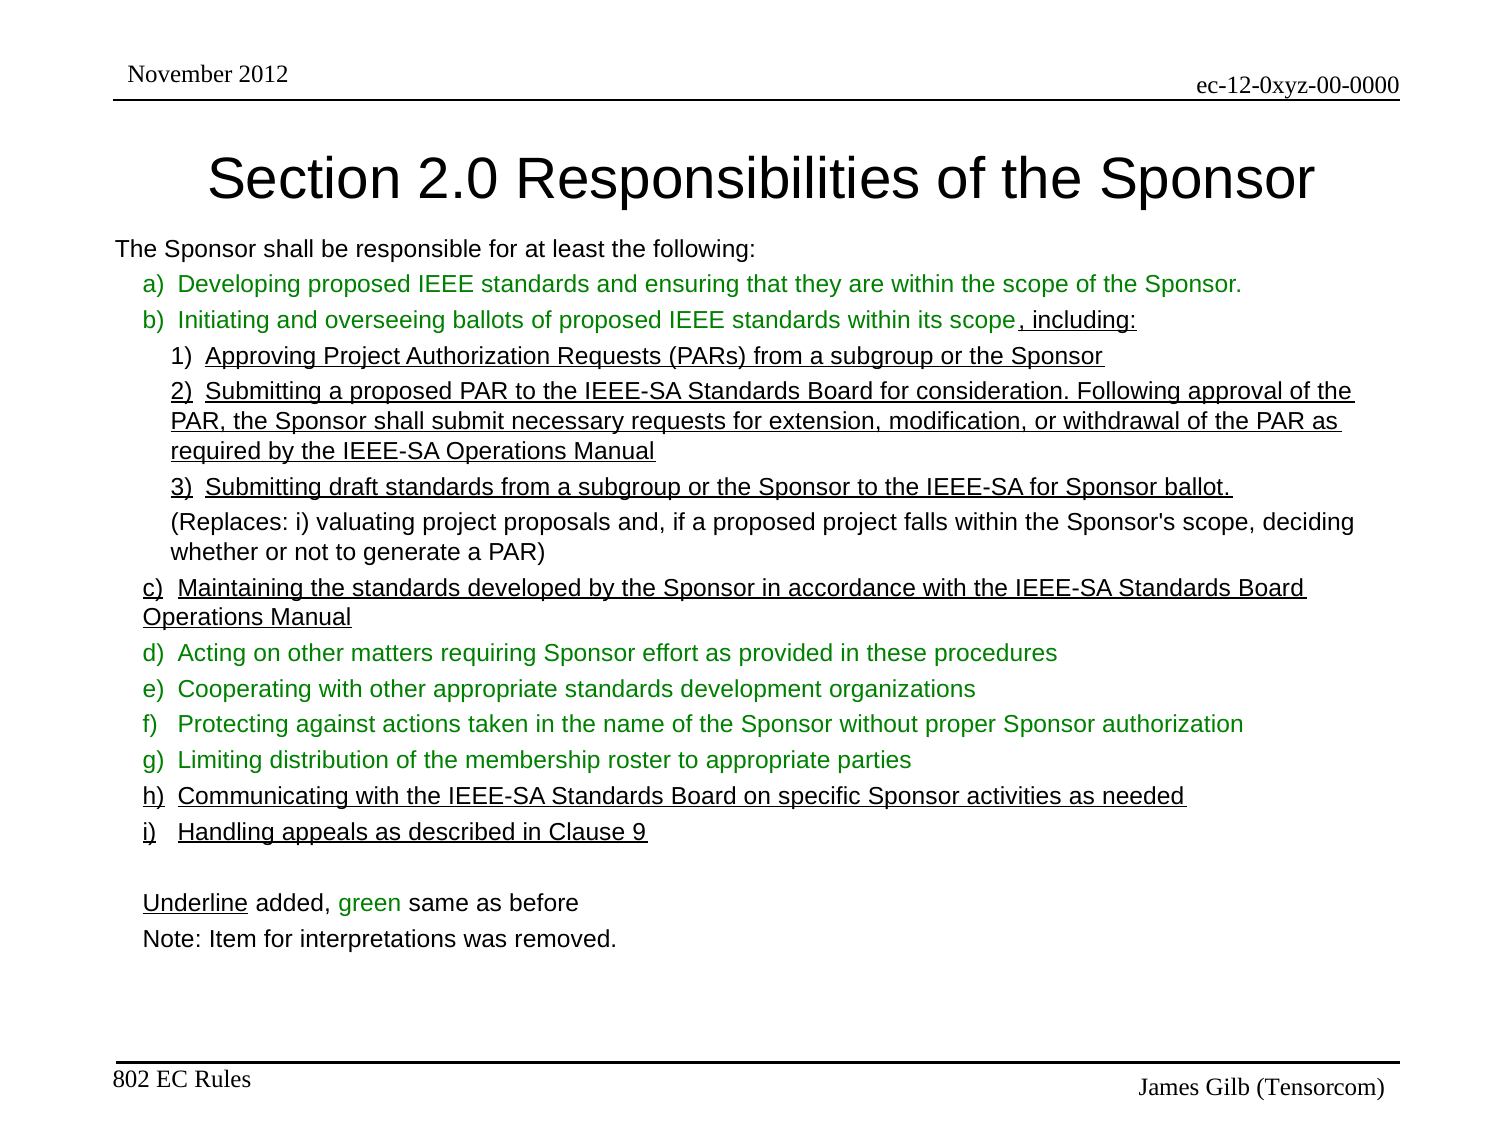

# Section 2.0 Responsibilities of the Sponsor
The Sponsor shall be responsible for at least the following:
a)	Developing proposed IEEE standards and ensuring that they are within the scope of the Sponsor.
b)	Initiating and overseeing ballots of proposed IEEE standards within its scope, including:
1)	Approving Project Authorization Requests (PARs) from a subgroup or the Sponsor
2)	Submitting a proposed PAR to the IEEE-SA Standards Board for consideration. Following approval of the PAR, the Sponsor shall submit necessary requests for extension, modification, or withdrawal of the PAR as required by the IEEE-SA Operations Manual
3)	Submitting draft standards from a subgroup or the Sponsor to the IEEE-SA for Sponsor ballot.
(Replaces: i) valuating project proposals and, if a proposed project falls within the Sponsor's scope, deciding whether or not to generate a PAR)
c)	Maintaining the standards developed by the Sponsor in accordance with the IEEE-SA Standards Board Operations Manual
d)	Acting on other matters requiring Sponsor effort as provided in these procedures
e)	Cooperating with other appropriate standards development organizations
f)	Protecting against actions taken in the name of the Sponsor without proper Sponsor authorization
g)	Limiting distribution of the membership roster to appropriate parties
h)	Communicating with the IEEE-SA Standards Board on specific Sponsor activities as needed
i)	Handling appeals as described in Clause 9
Underline added, green same as before
Note: Item for interpretations was removed.